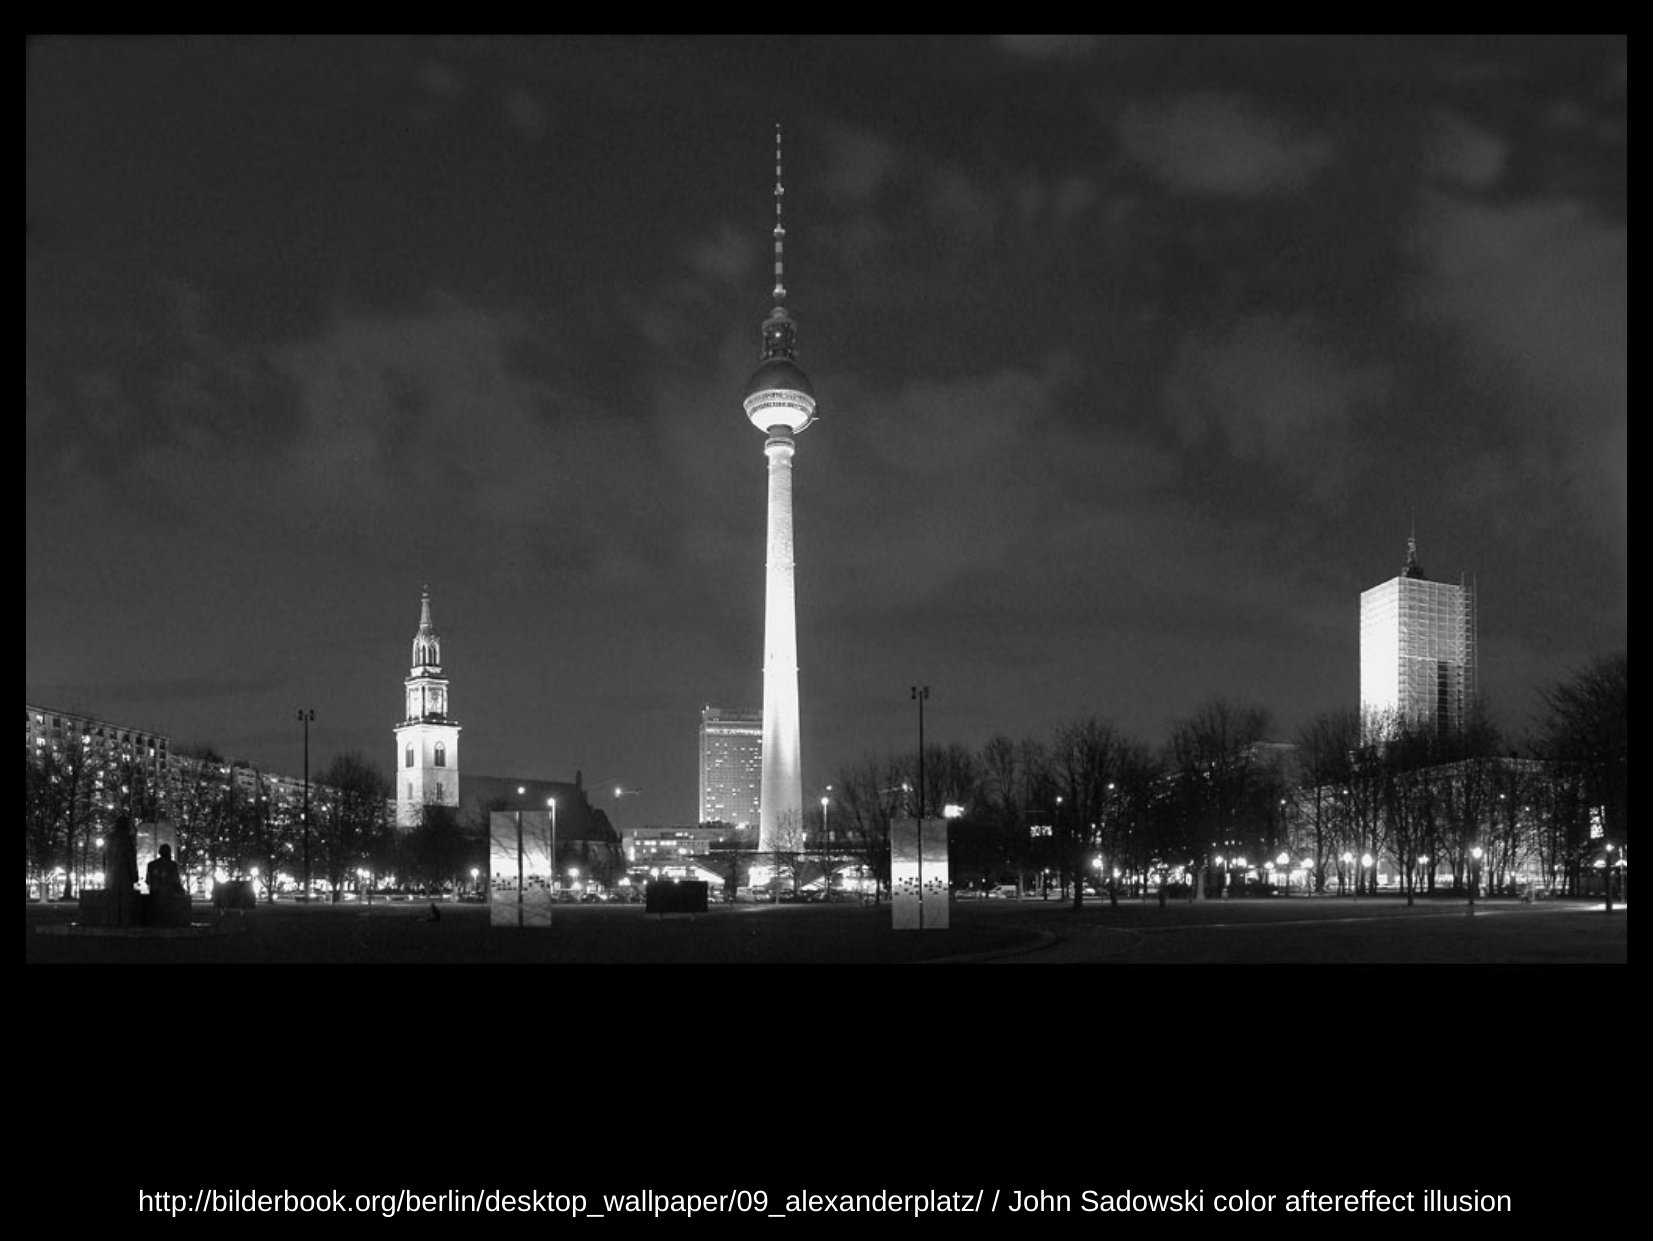

http://bilderbook.org/berlin/desktop_wallpaper/09_alexanderplatz/ / John Sadowski color aftereffect illusion